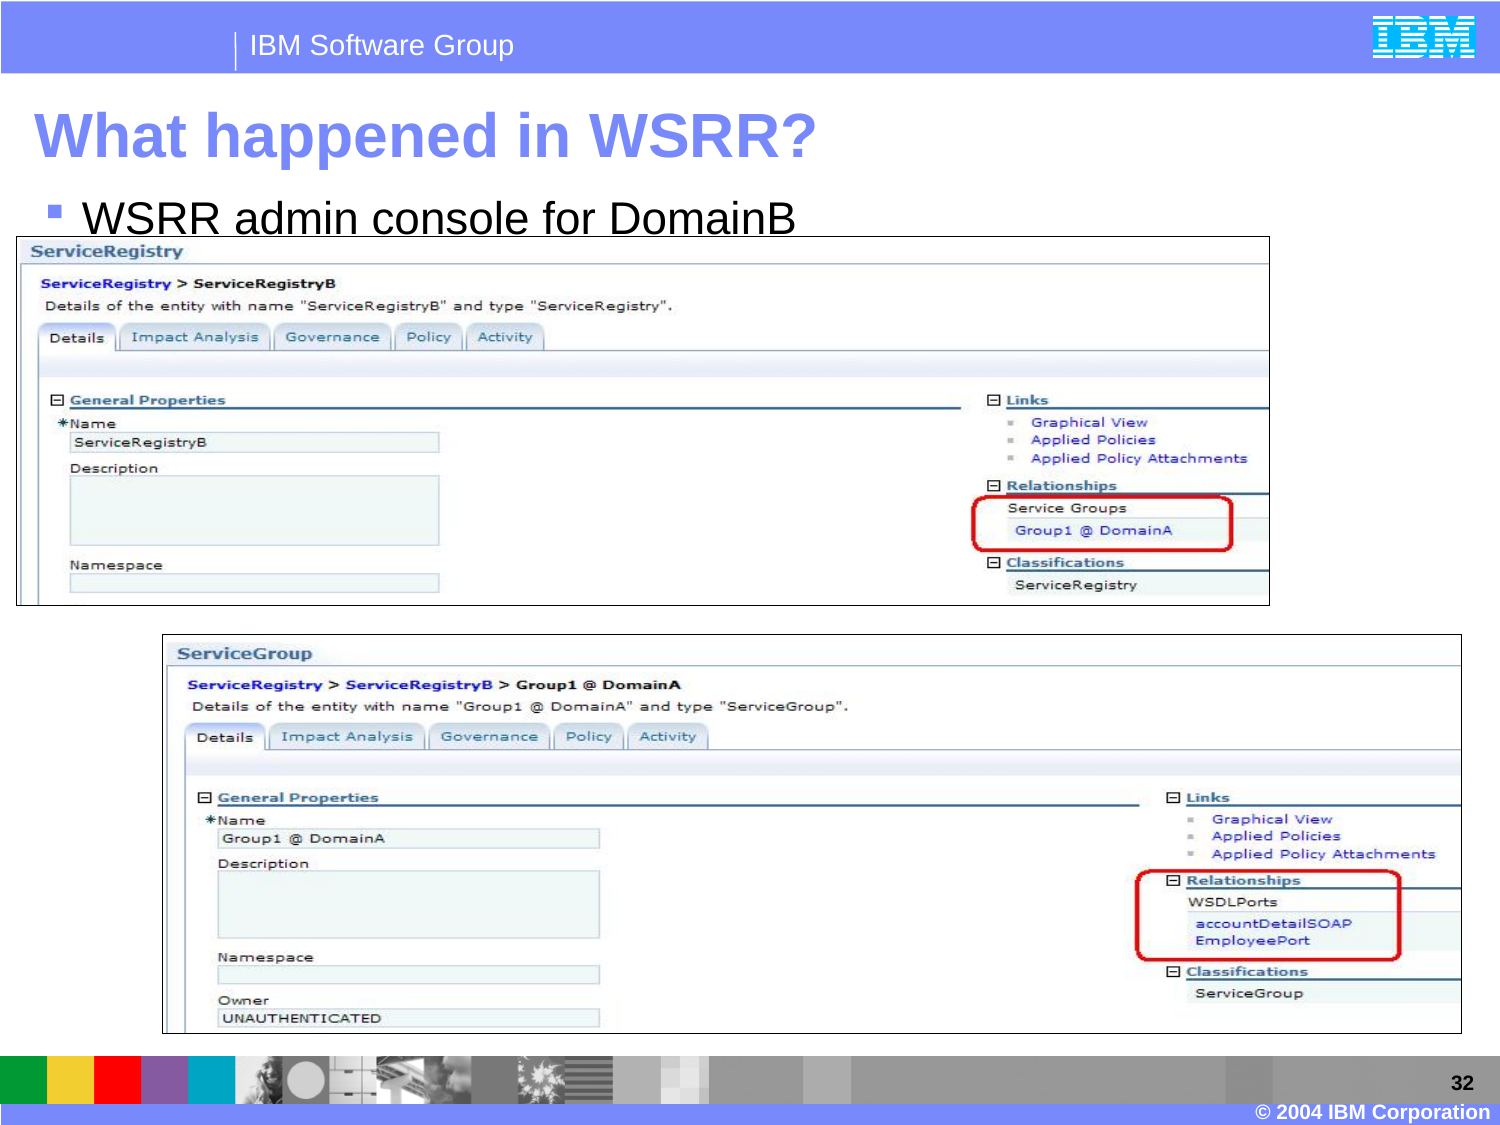

# What happened in WSRR?
WSRR admin console for DomainB
32